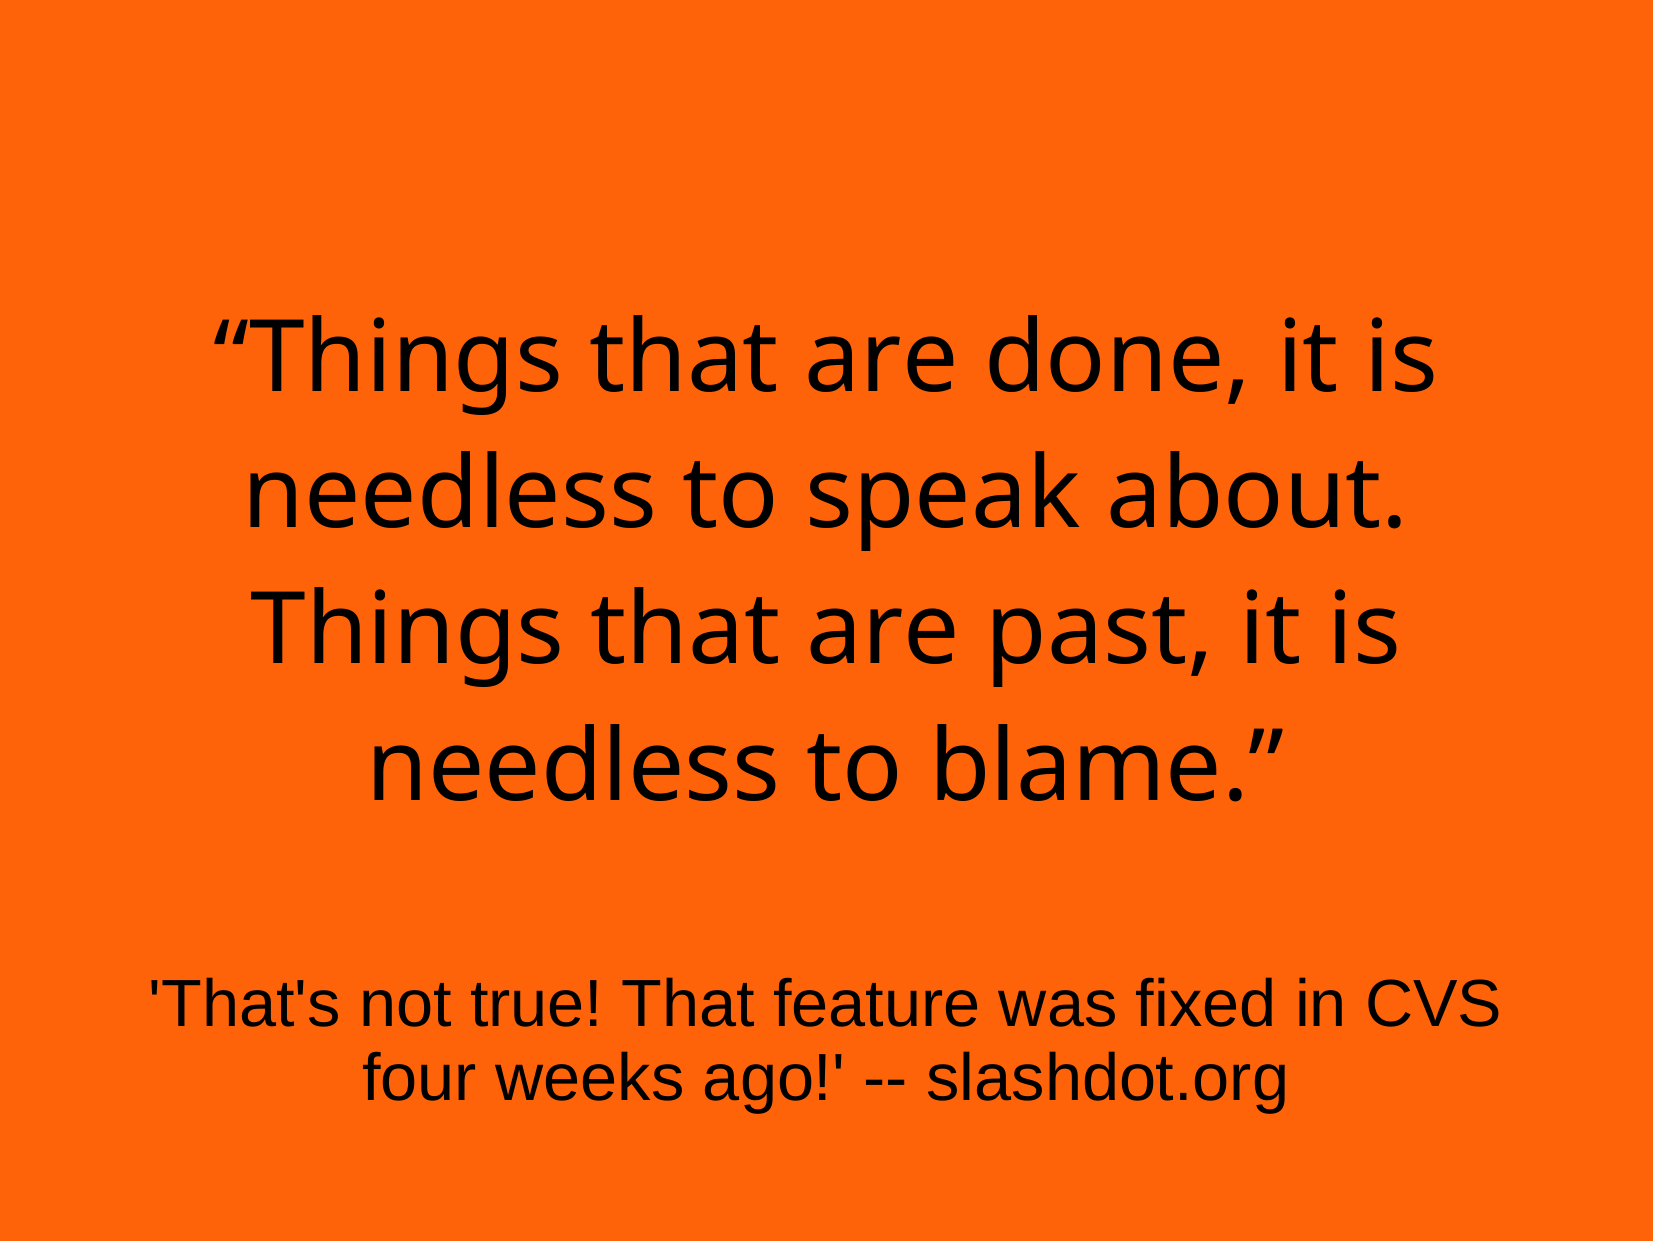

#
“Things that are done, it is needless to speak about. Things that are past, it is needless to blame.”
'That's not true! That feature was fixed in CVS four weeks ago!' -- slashdot.org